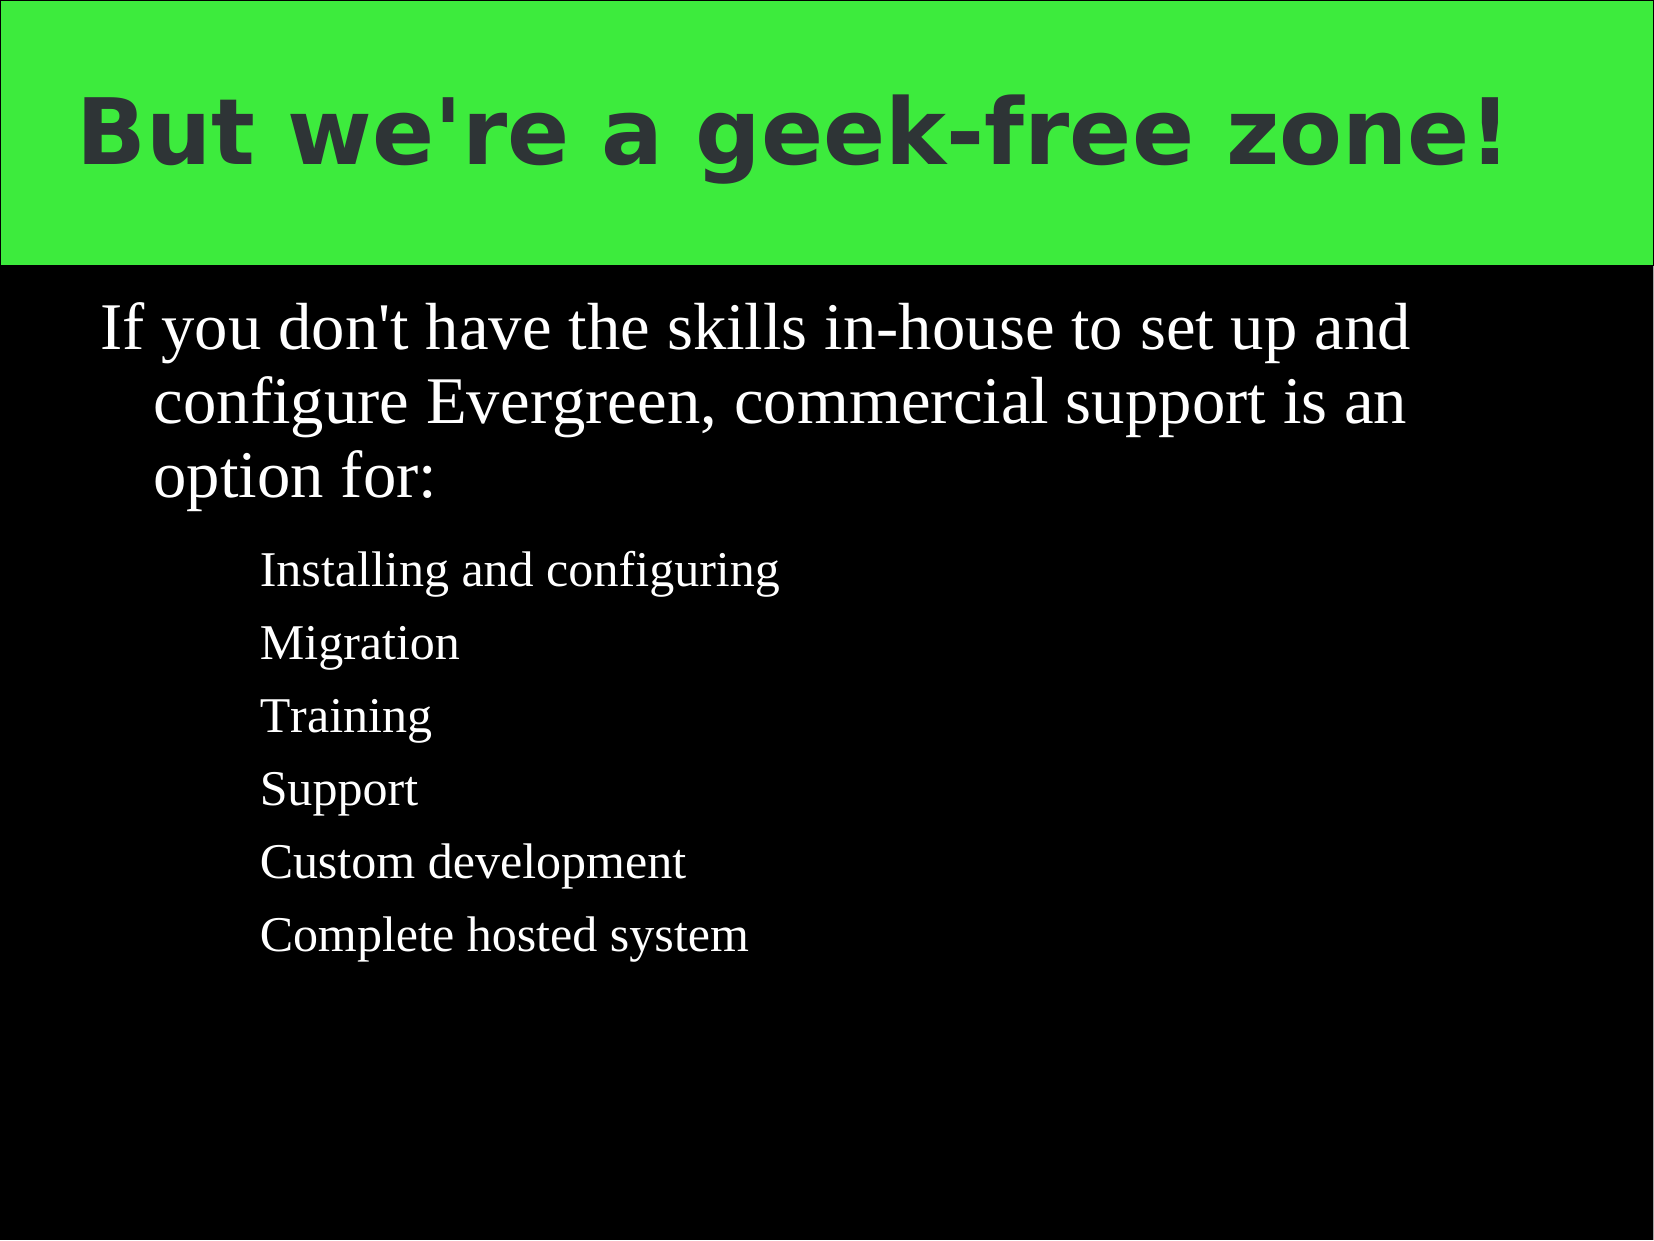

# But we're a geek-free zone!
If you don't have the skills in-house to set up and configure Evergreen, commercial support is an option for:
Installing and configuring
Migration
Training
Support
Custom development
Complete hosted system